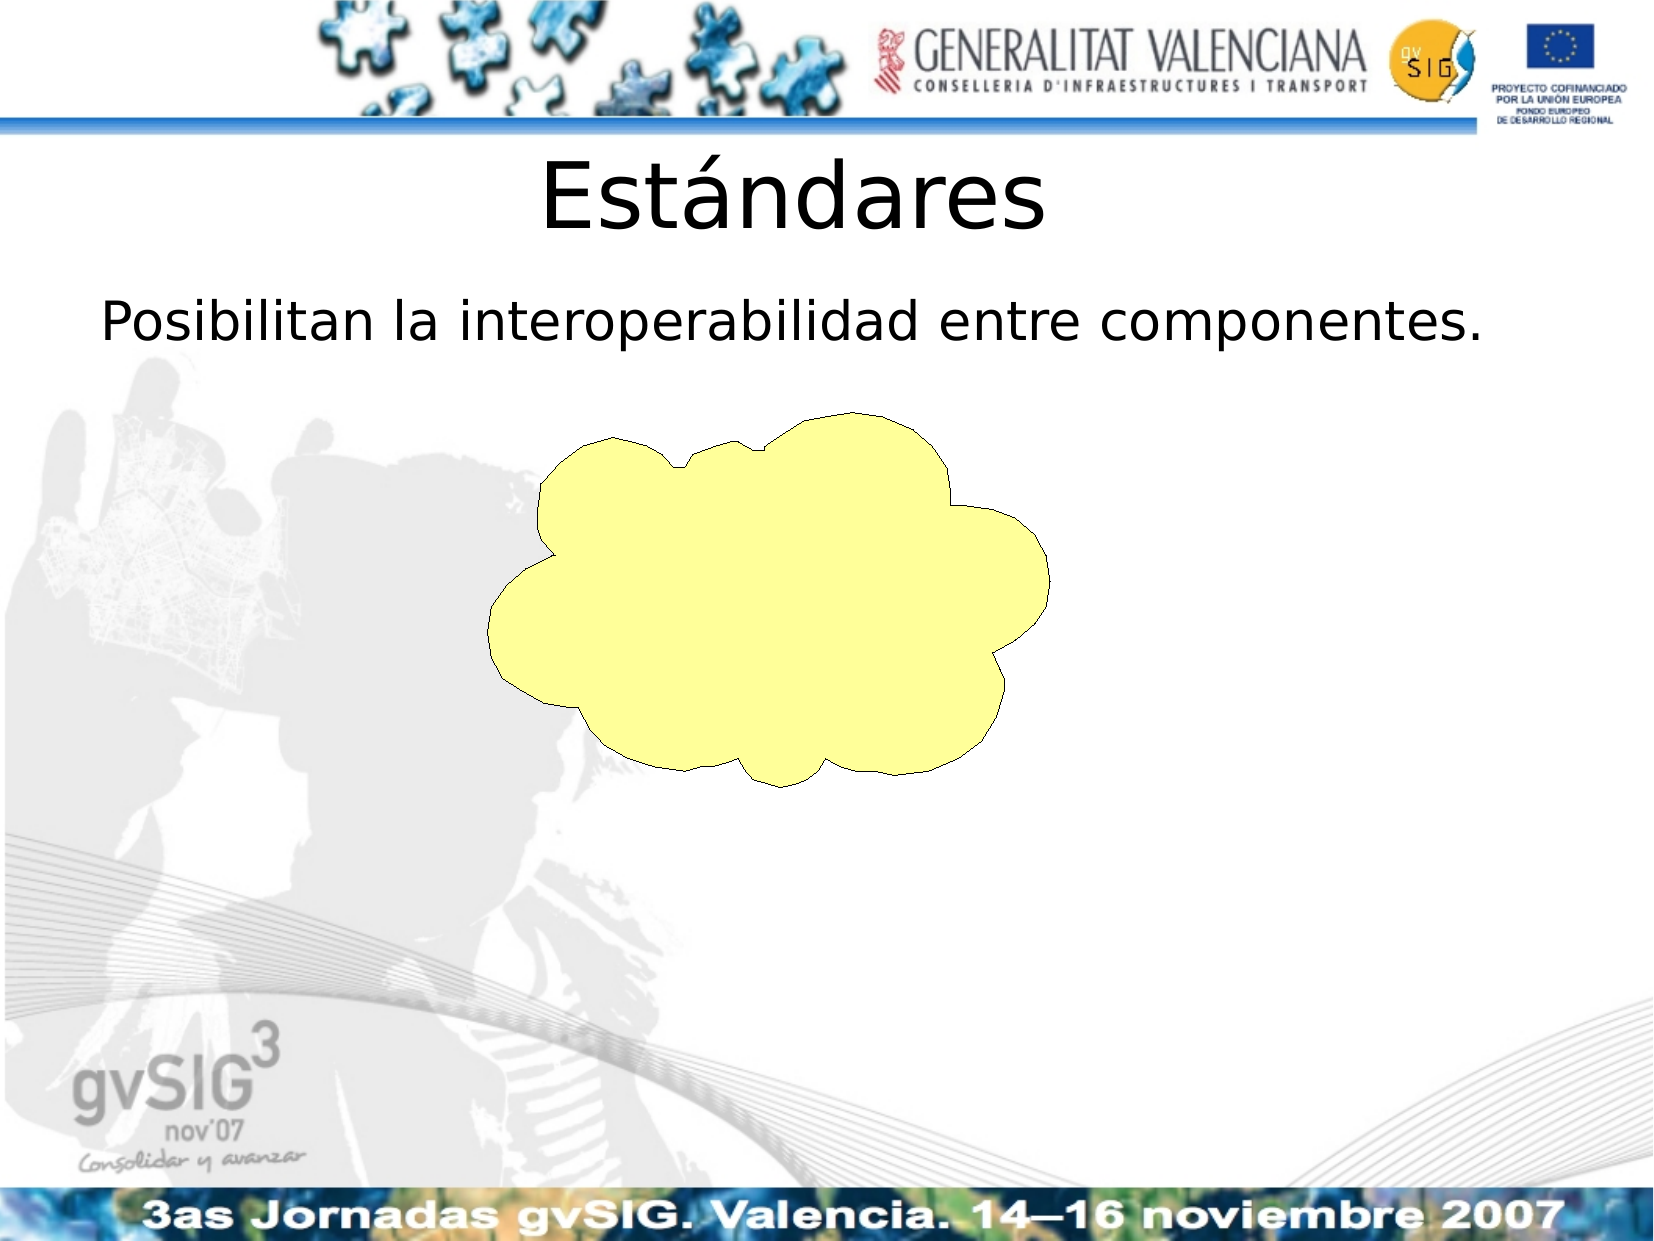

# Estándares
Posibilitan la interoperabilidad entre componentes.